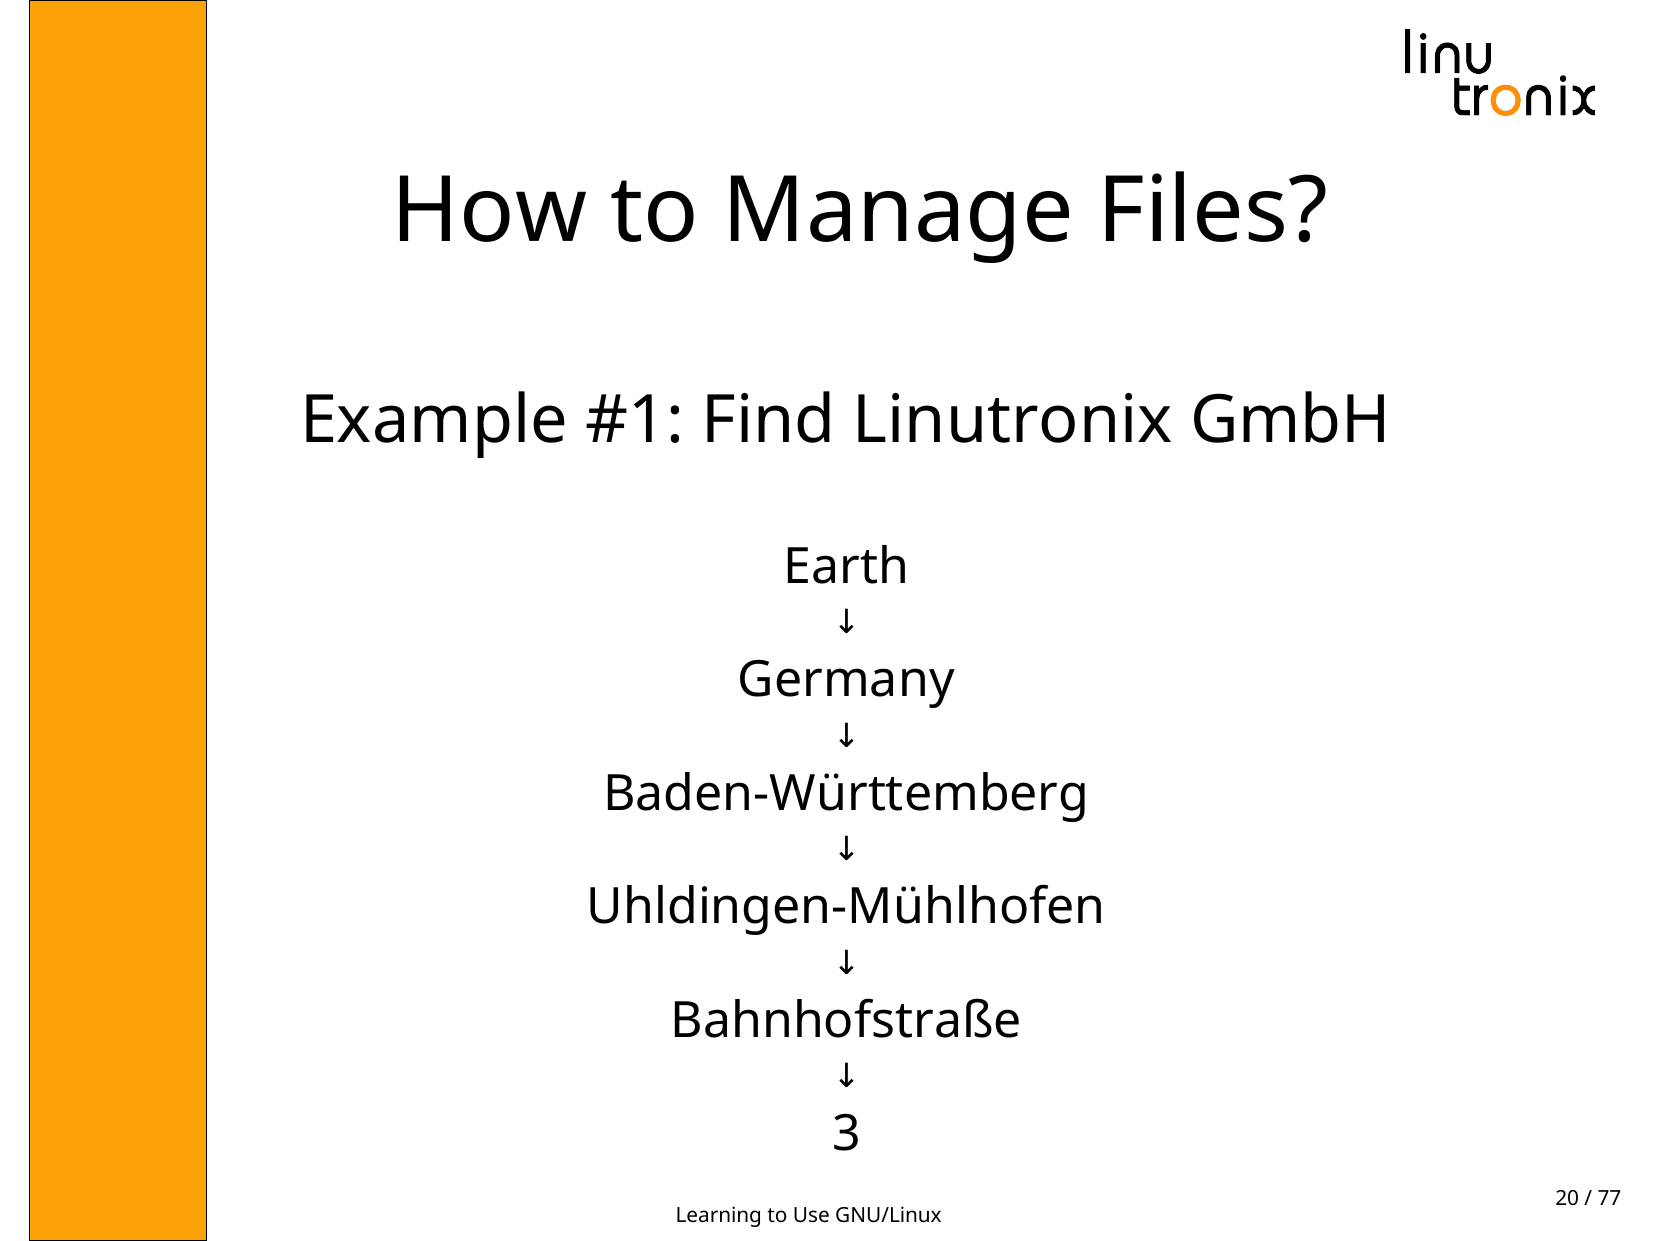

How to Manage Files?
Example #1: Find Linutronix GmbH
Earth
↓
Germany
↓
Baden-Württemberg
↓
Uhldingen-Mühlhofen
↓
Bahnhofstraße
↓
3
20
Firmenvorstellung Linutronix V3.3